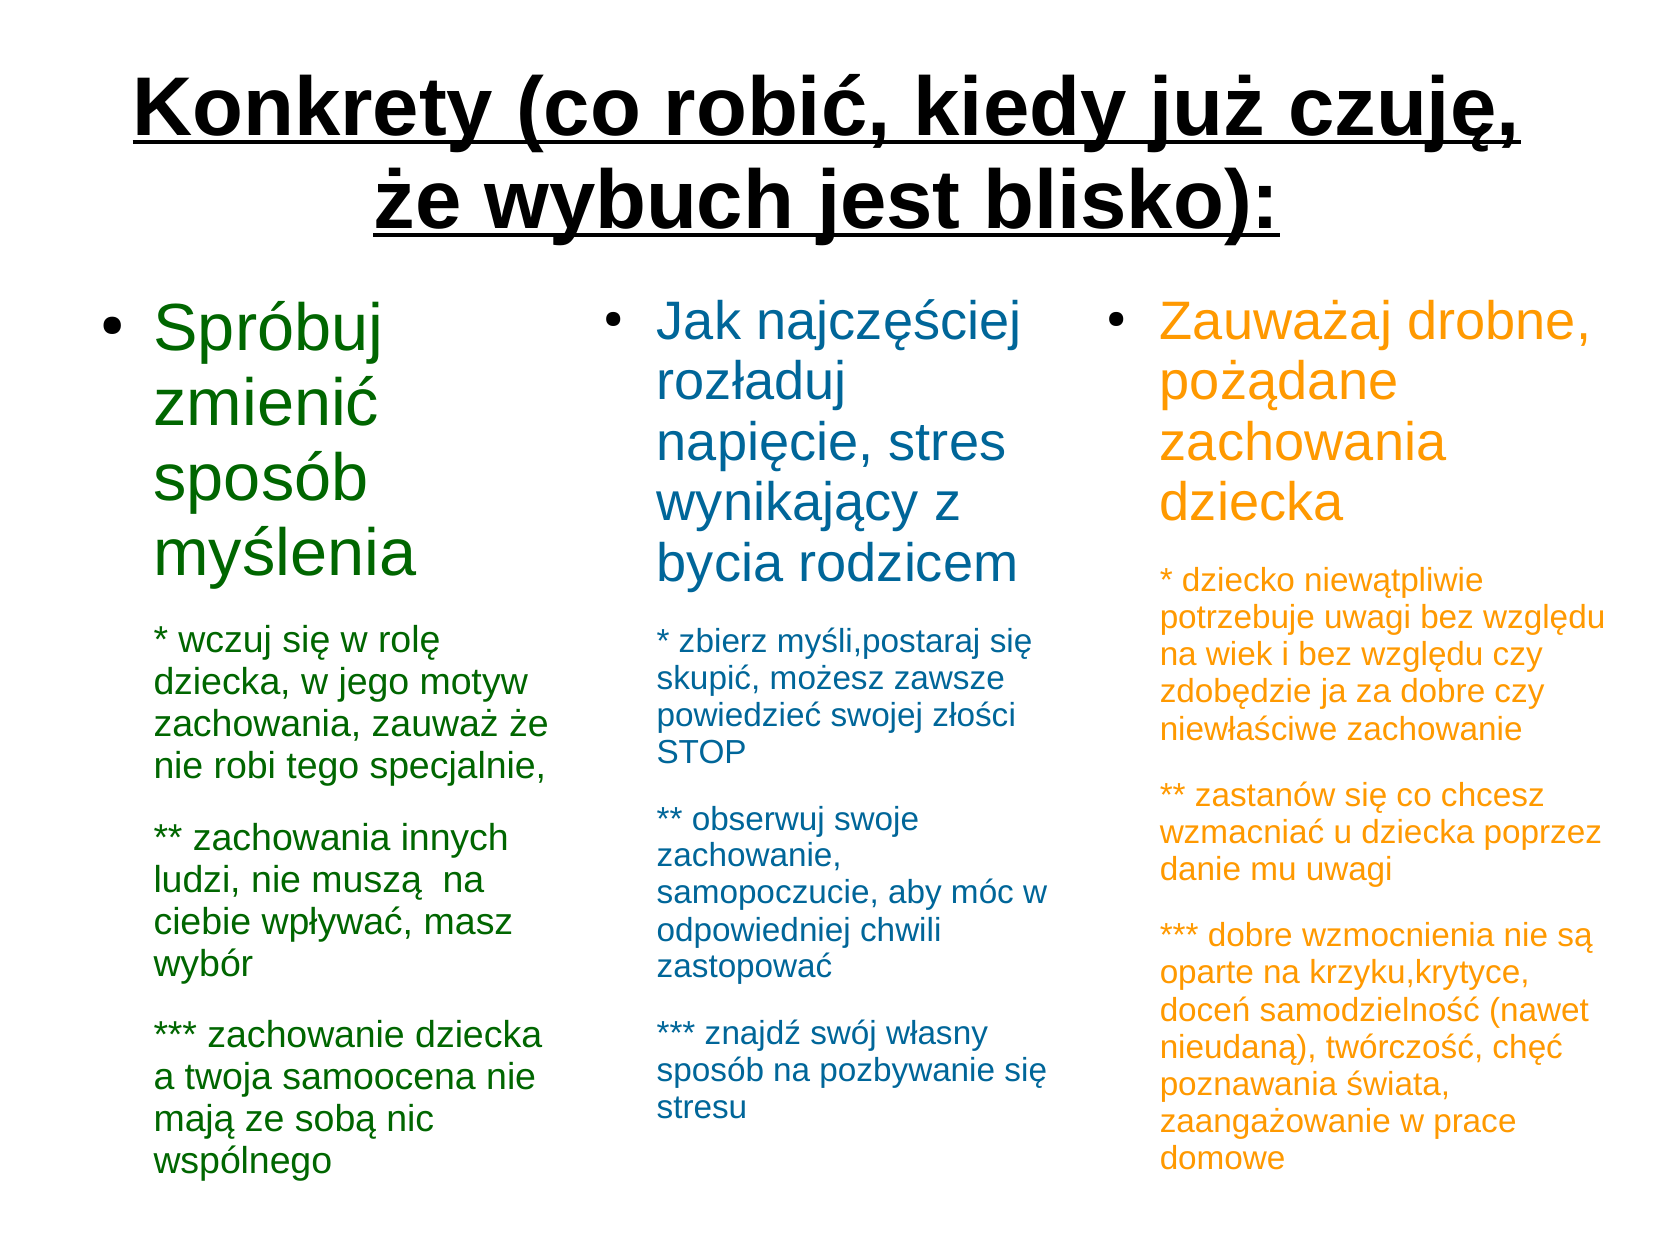

# Konkrety (co robić, kiedy już czuję, że wybuch jest blisko):
Spróbuj zmienić sposób myślenia
* wczuj się w rolę dziecka, w jego motyw zachowania, zauważ że nie robi tego specjalnie,
** zachowania innych ludzi, nie muszą na ciebie wpływać, masz wybór
*** zachowanie dziecka a twoja samoocena nie mają ze sobą nic wspólnego
Jak najczęściej rozładuj napięcie, stres wynikający z bycia rodzicem
* zbierz myśli,postaraj się skupić, możesz zawsze powiedzieć swojej złości STOP
** obserwuj swoje zachowanie, samopoczucie, aby móc w odpowiedniej chwili zastopować
*** znajdź swój własny sposób na pozbywanie się stresu
Zauważaj drobne, pożądane zachowania dziecka
* dziecko niewątpliwie potrzebuje uwagi bez względu na wiek i bez względu czy zdobędzie ja za dobre czy niewłaściwe zachowanie
** zastanów się co chcesz wzmacniać u dziecka poprzez danie mu uwagi
*** dobre wzmocnienia nie są oparte na krzyku,krytyce, doceń samodzielność (nawet nieudaną), twórczość, chęć poznawania świata, zaangażowanie w prace domowe